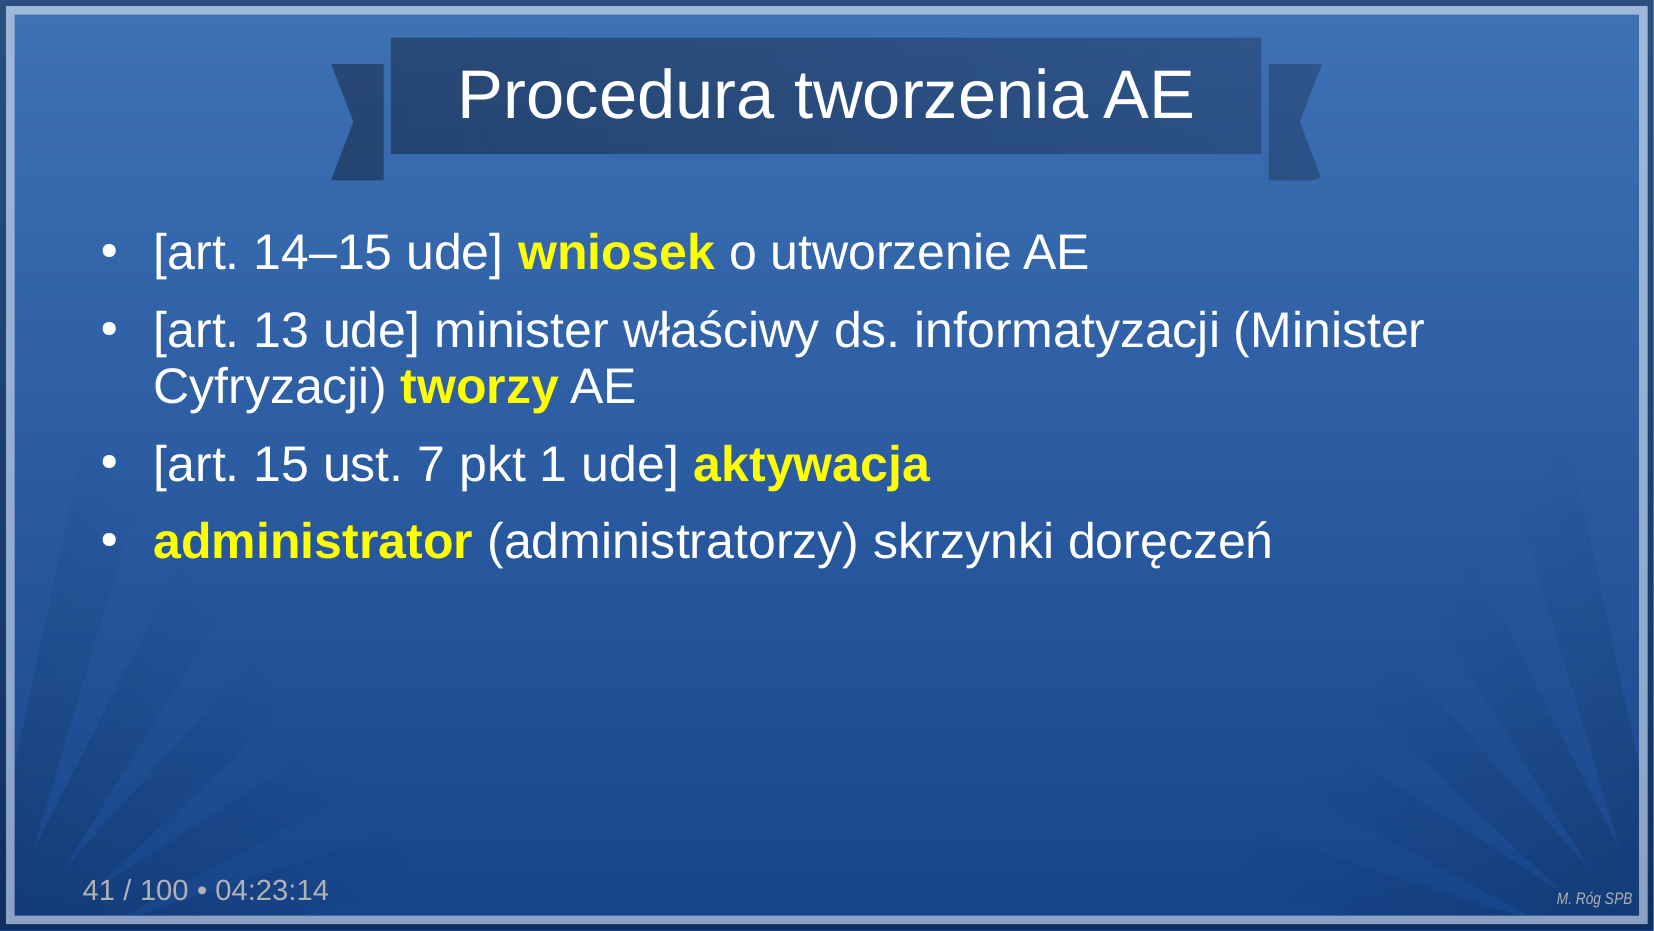

# Procedura tworzenia AE
[art. 14–15 ude] wniosek o utworzenie AE
[art. 13 ude] minister właściwy ds. informatyzacji (Minister Cyfryzacji) tworzy AE
[art. 15 ust. 7 pkt 1 ude] aktywacja
administrator (administratorzy) skrzynki doręczeń